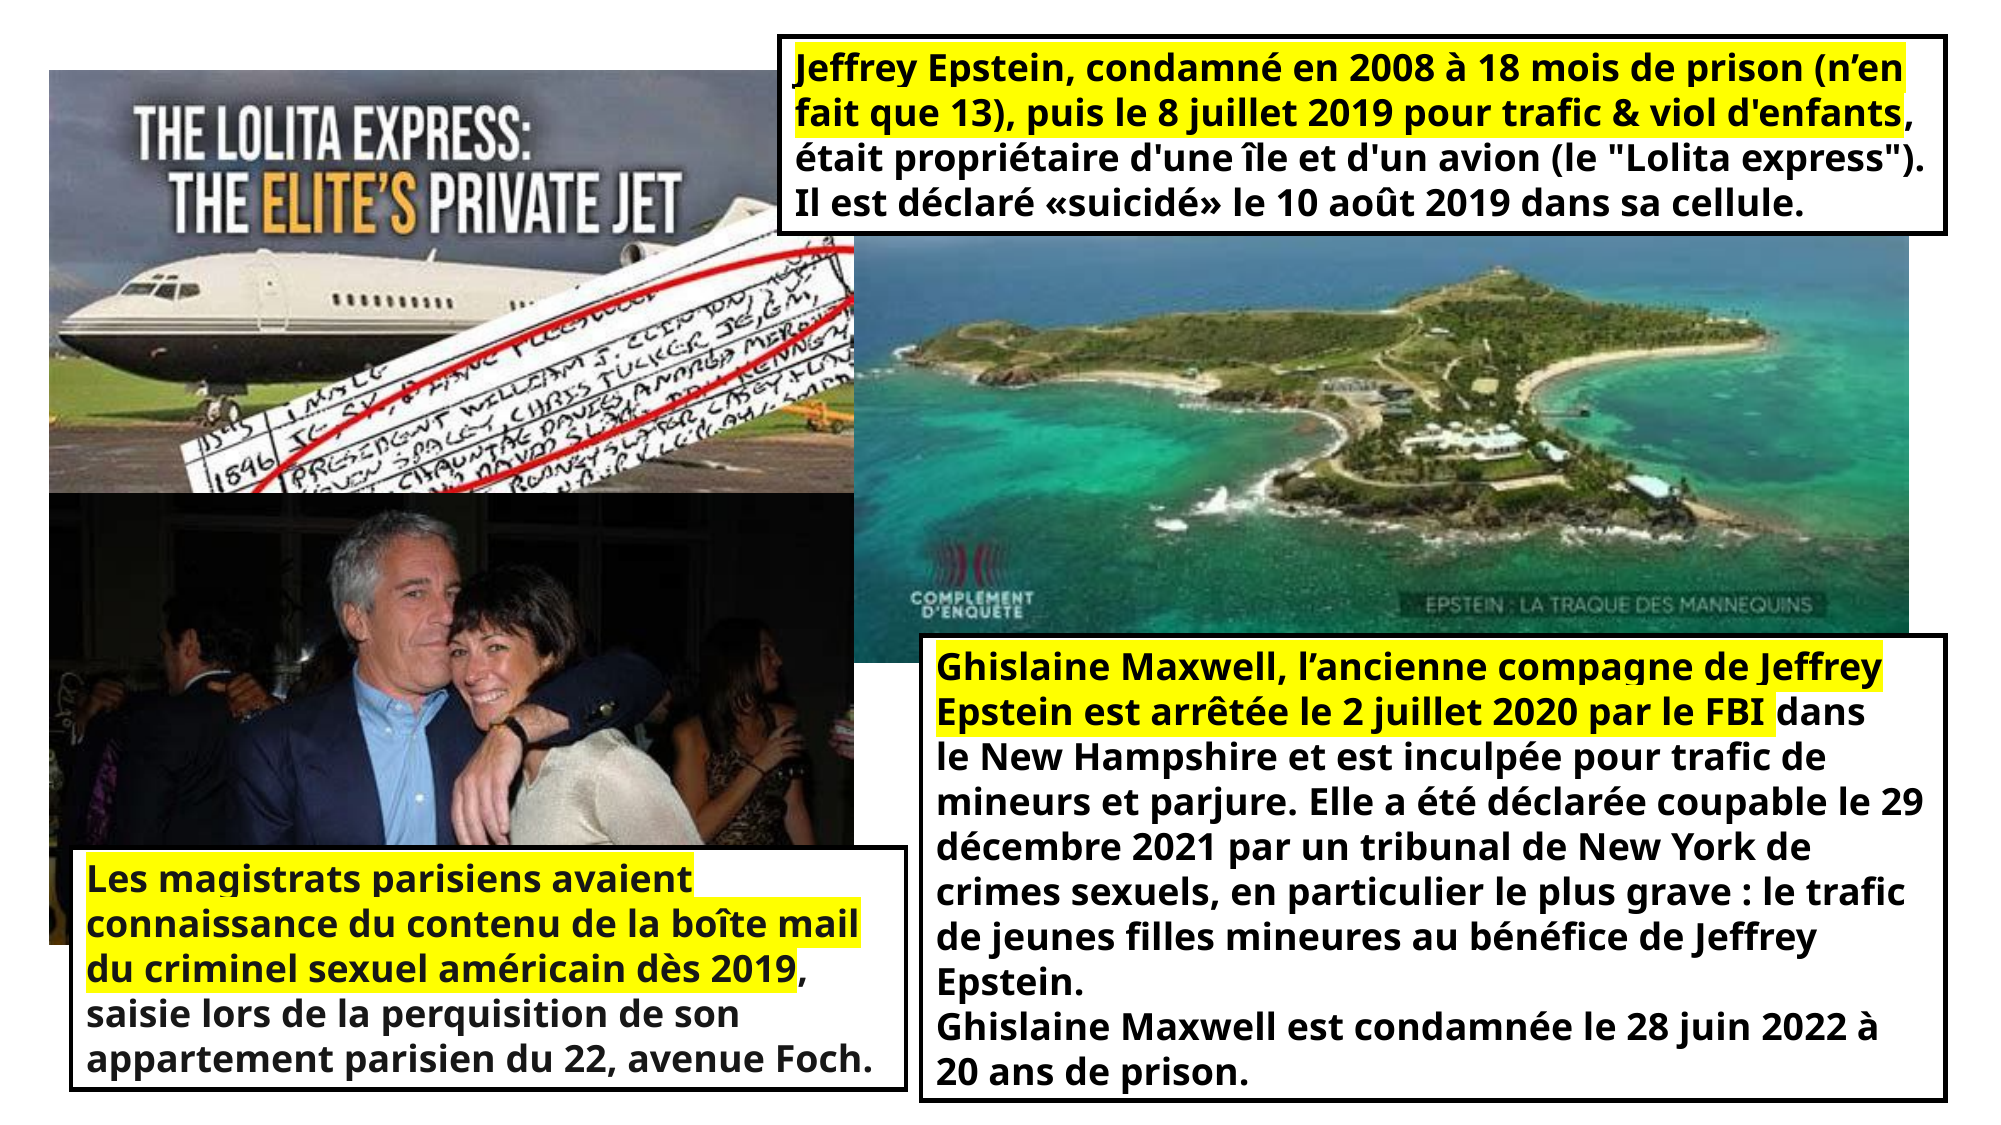

Jeffrey Epstein, condamné en 2008 à 18 mois de prison (n’en fait que 13), puis le 8 juillet 2019 pour trafic & viol d'enfants, était propriétaire d'une île et d'un avion (le "Lolita express"). Il est déclaré «suicidé» le 10 août 2019 dans sa cellule.
Ghislaine Maxwell, l’ancienne compagne de Jeffrey Epstein est arrêtée le 2 juillet 2020 par le FBI dans le New Hampshire et est inculpée pour trafic de mineurs et parjure. Elle a été déclarée coupable le 29 décembre 2021 par un tribunal de New York de crimes sexuels, en particulier le plus grave : le trafic de jeunes filles mineures au bénéfice de Jeffrey Epstein.
Ghislaine Maxwell est condamnée le 28 juin 2022 à 20 ans de prison.
Les magistrats parisiens avaient connaissance du contenu de la boîte mail du criminel sexuel américain dès 2019, saisie lors de la perquisition de son appartement parisien du 22, avenue Foch.